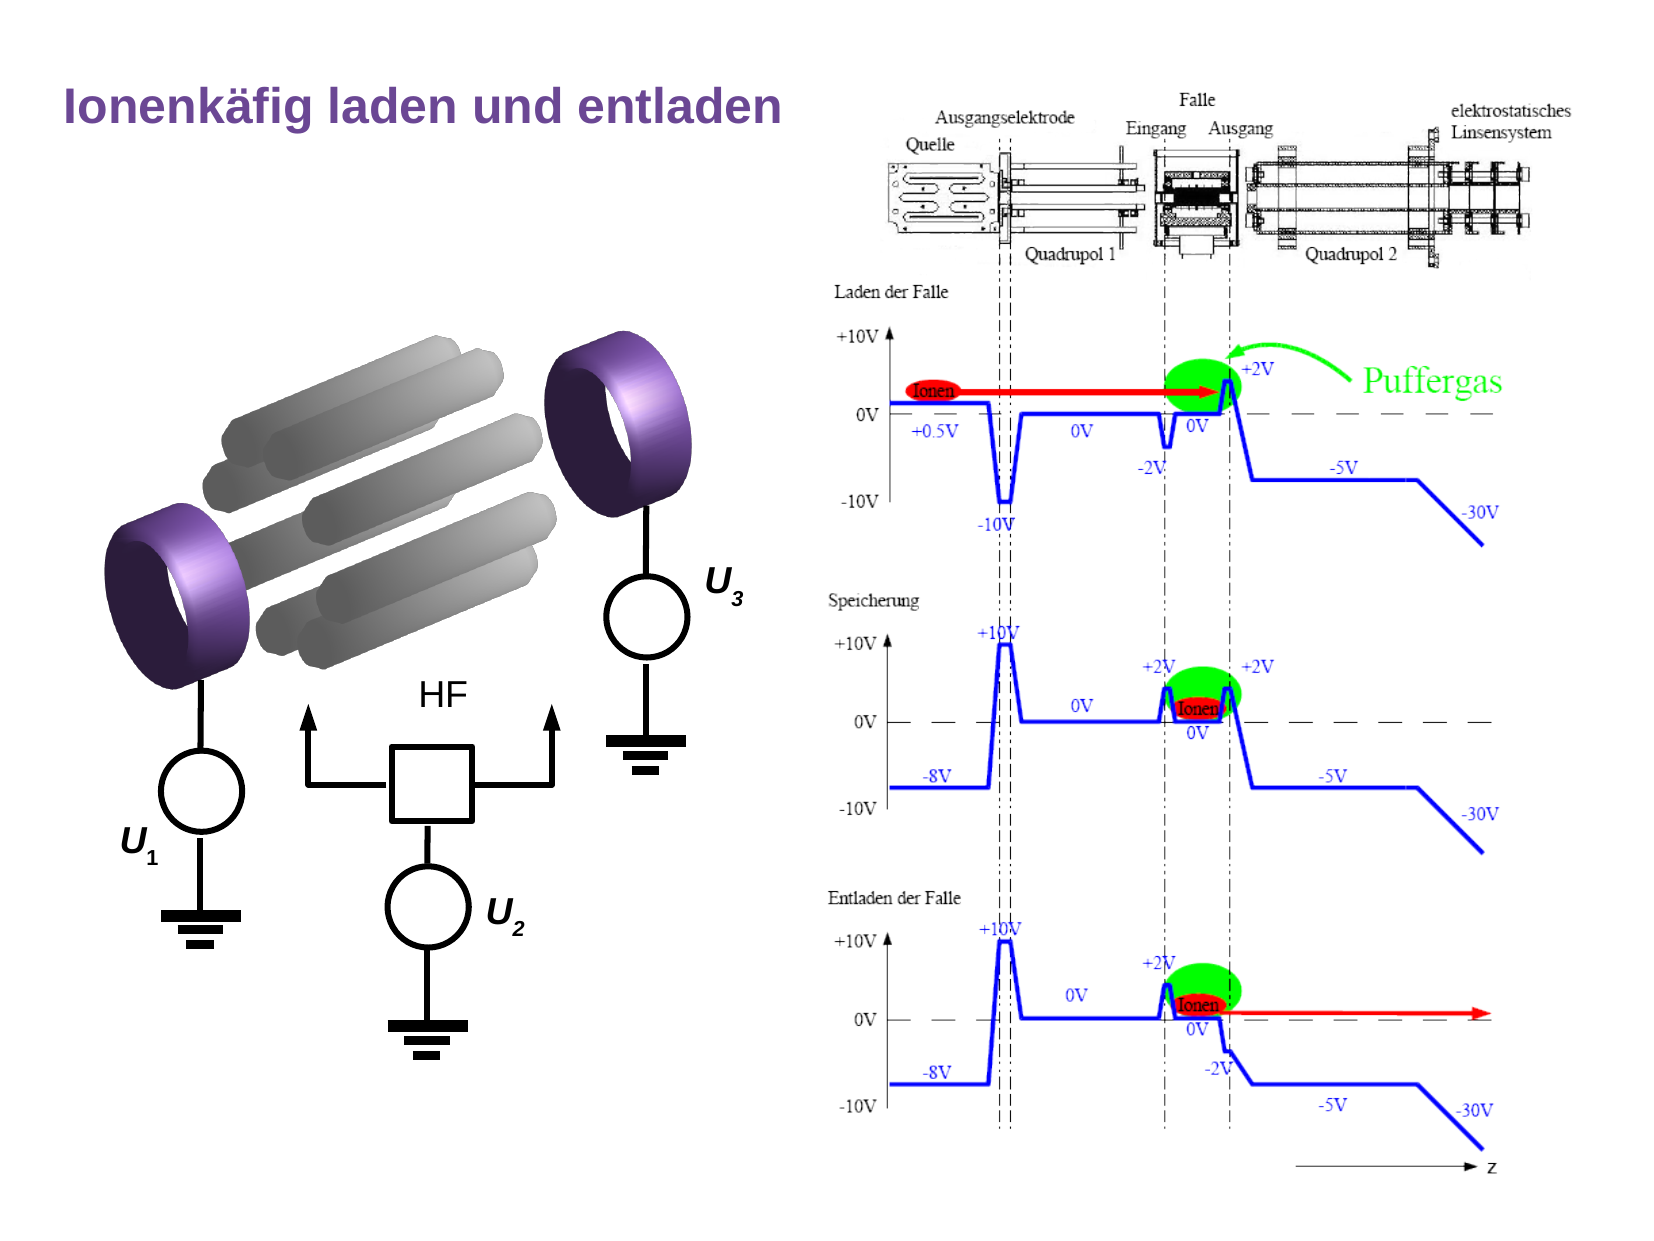

Ionenkäfig laden und entladen
U3
HF
U1
U2